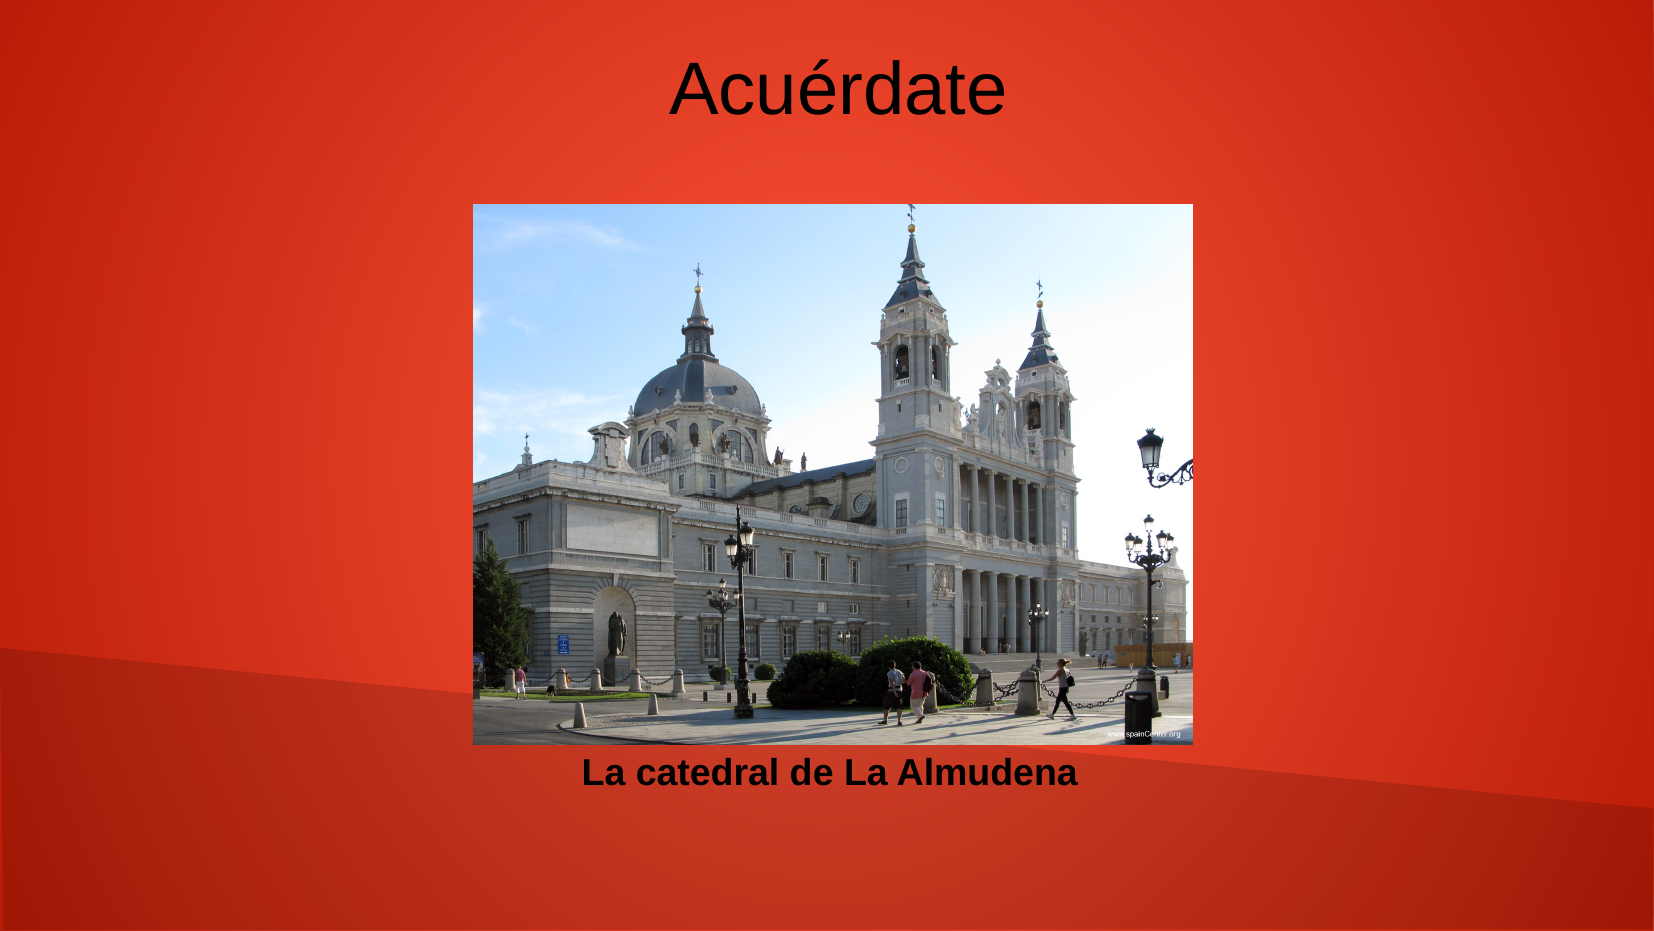

# Acuérdate
La catedral de La Almudena